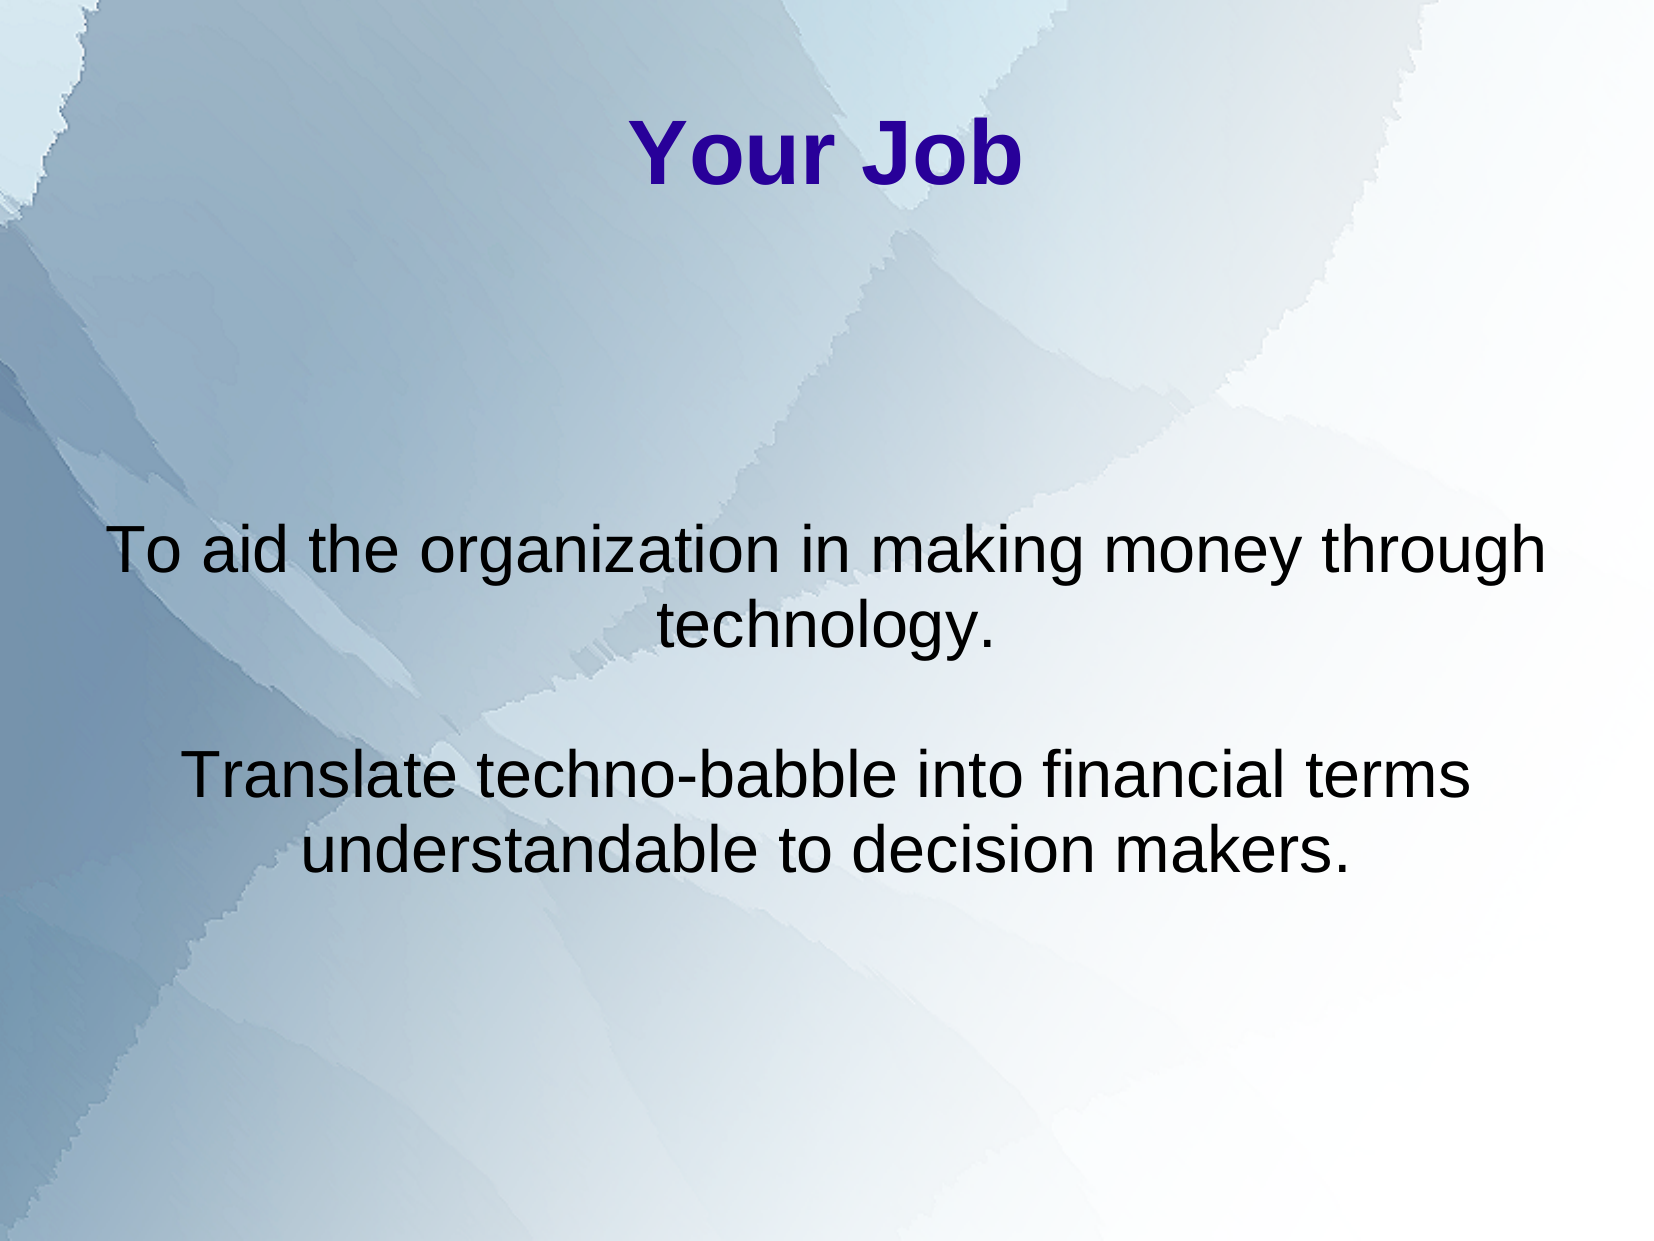

# Your Job
To aid the organization in making money through technology.
Translate techno-babble into financial terms understandable to decision makers.